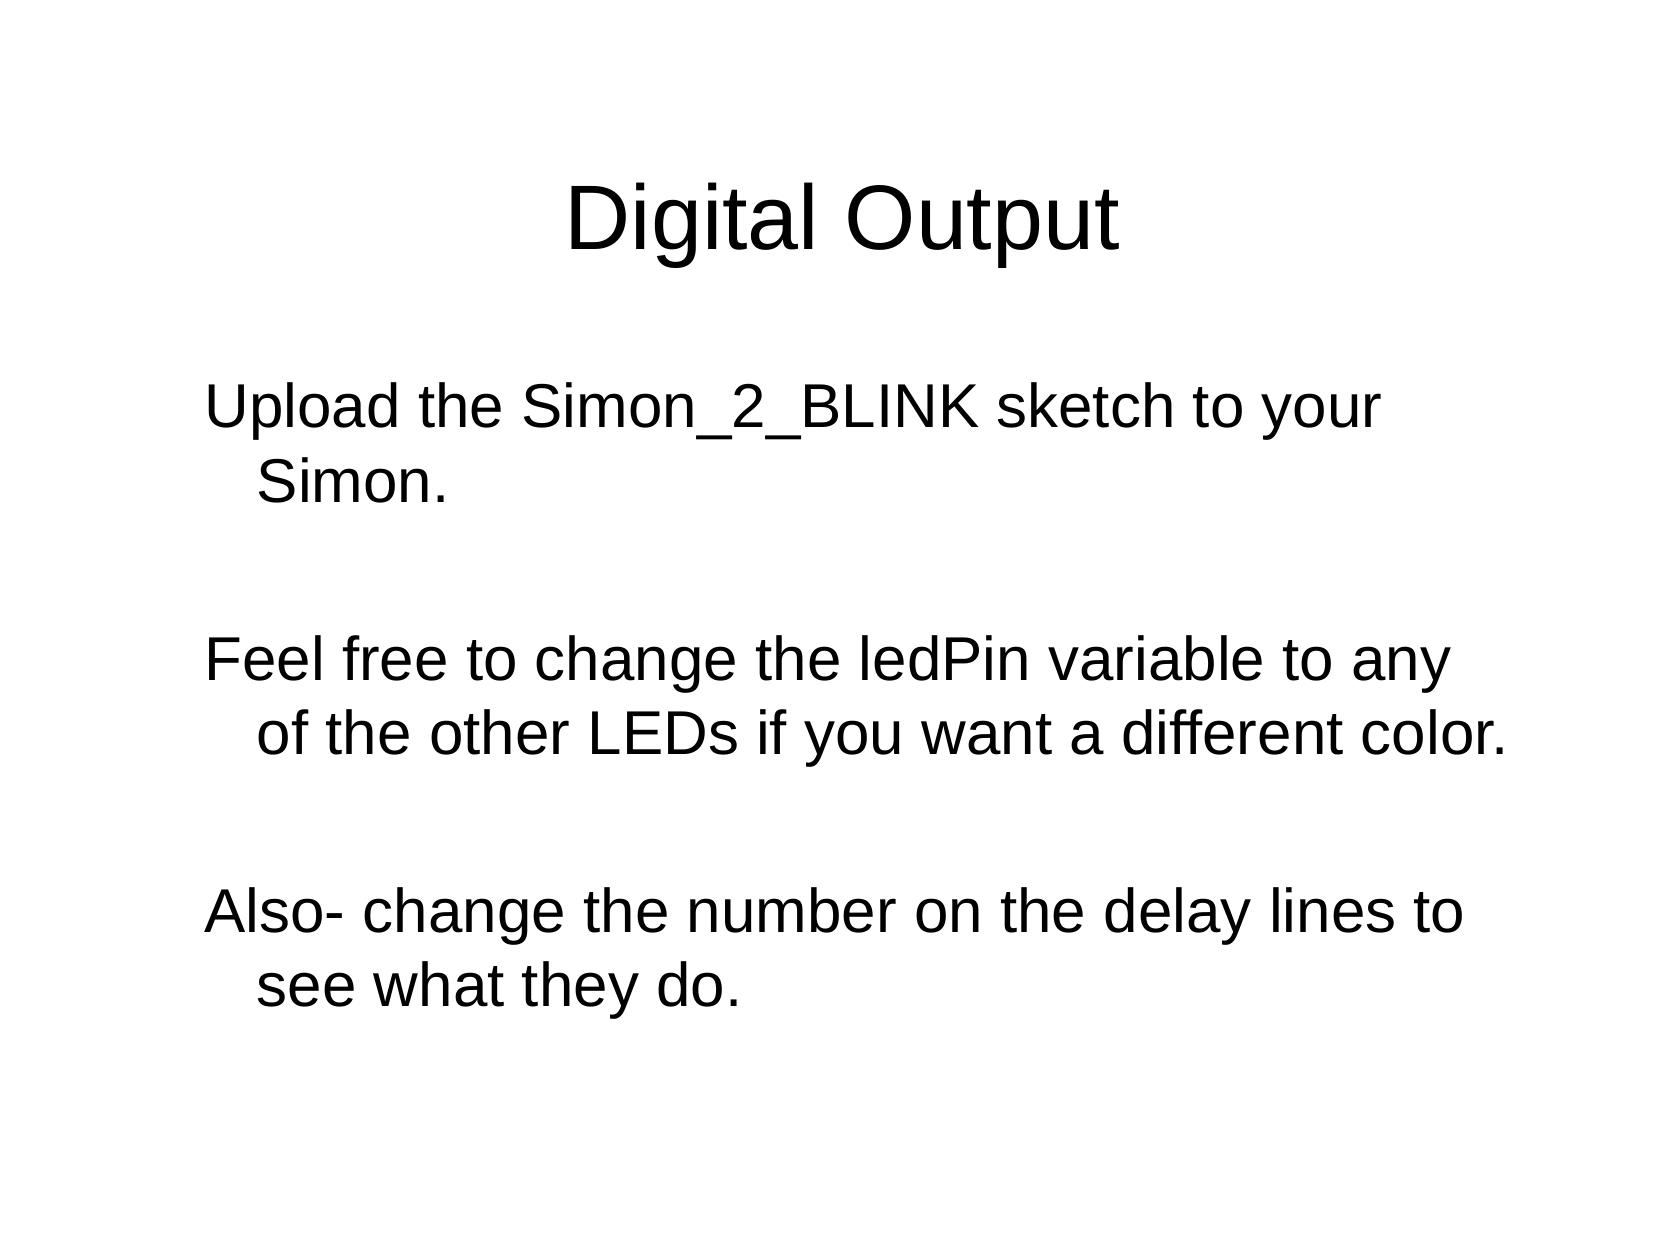

# Digital Output
Upload the Simon_2_BLINK sketch to your Simon.
Feel free to change the ledPin variable to any of the other LEDs if you want a different color.
Also- change the number on the delay lines to see what they do.